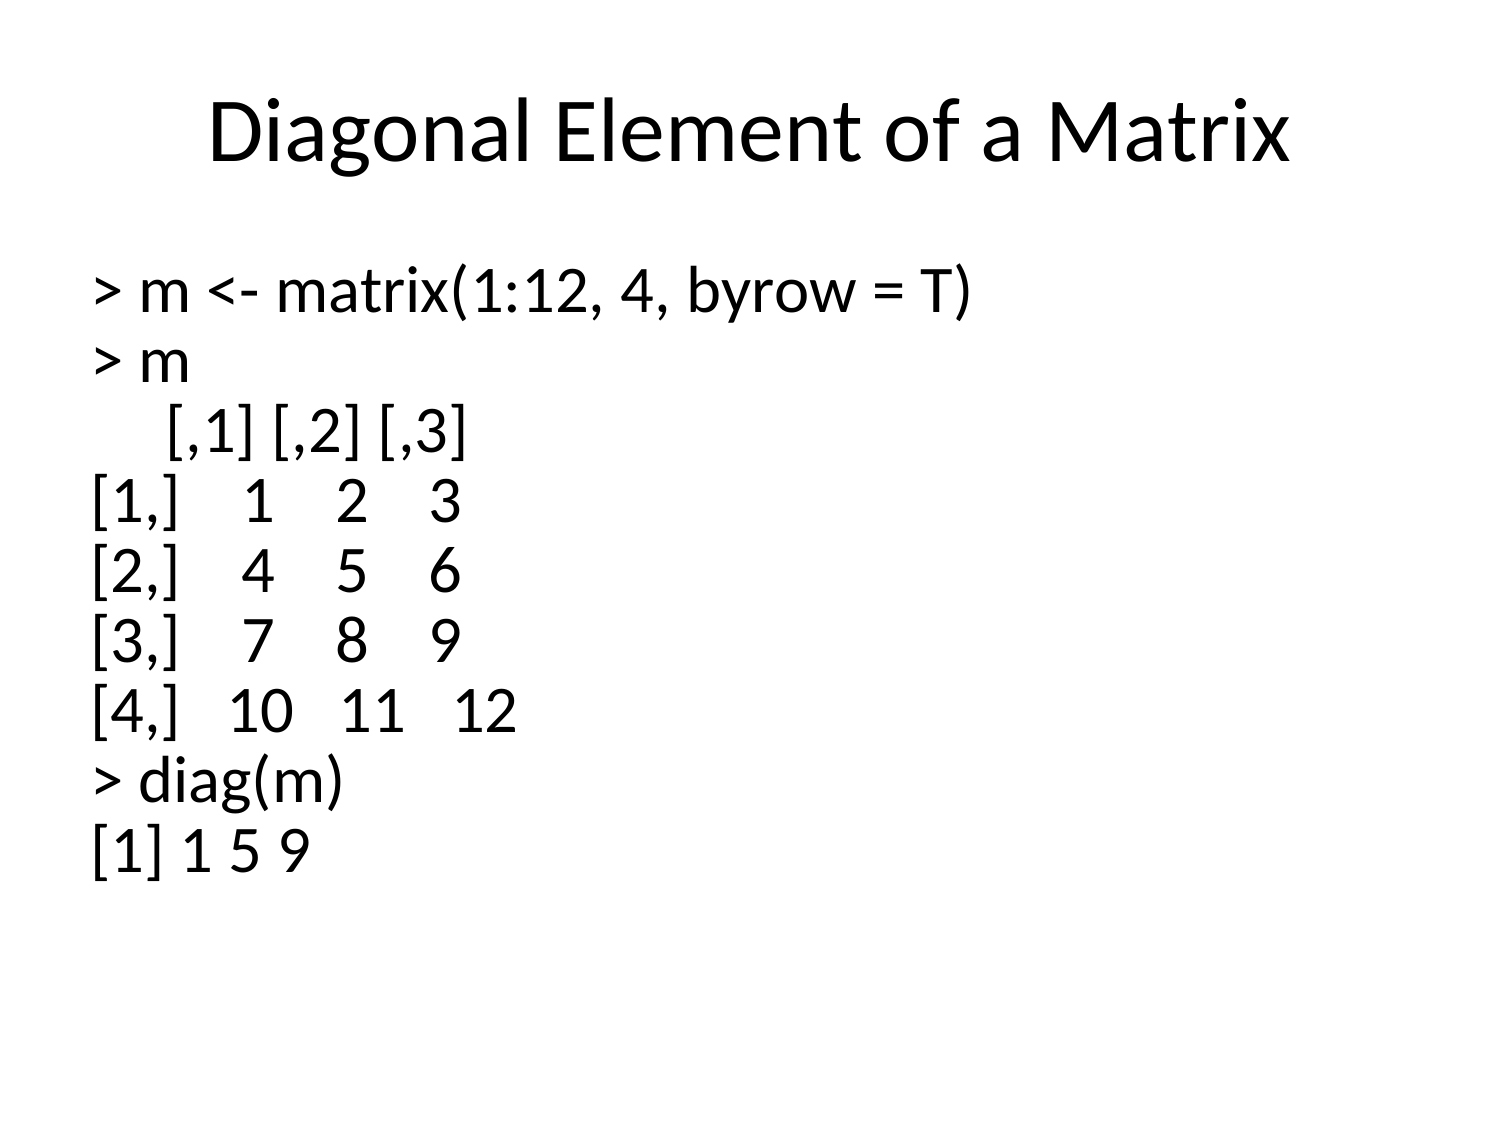

# Diagonal Element of a Matrix
> m <- matrix(1:12, 4, byrow = T)
> m
 [,1] [,2] [,3]
[1,] 1 2 3
[2,] 4 5 6
[3,] 7 8 9
[4,] 10 11 12
> diag(m)
[1] 1 5 9